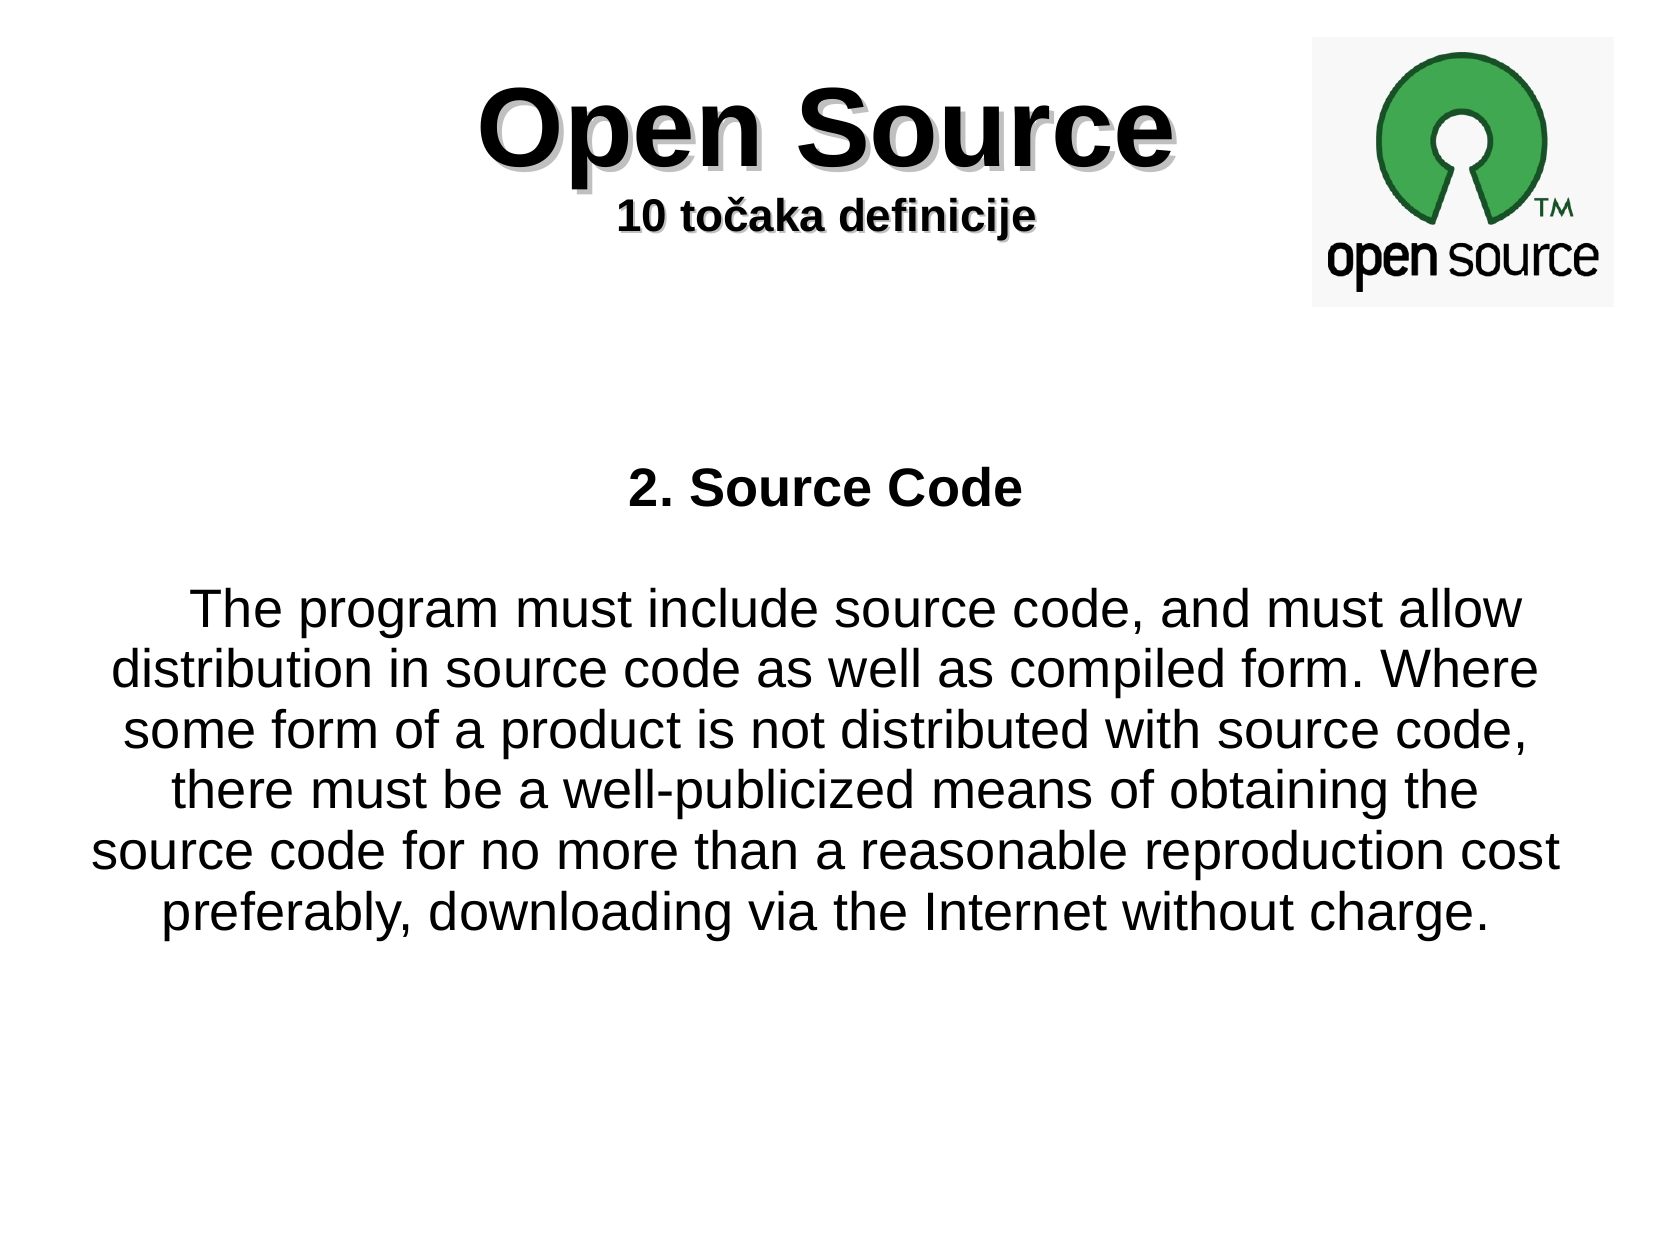

# Open Source 10 točaka definicije
2. Source Code
 The program must include source code, and must allow distribution in source code as well as compiled form. Where some form of a product is not distributed with source code, there must be a well-publicized means of obtaining the source code for no more than a reasonable reproduction cost preferably, downloading via the Internet without charge.